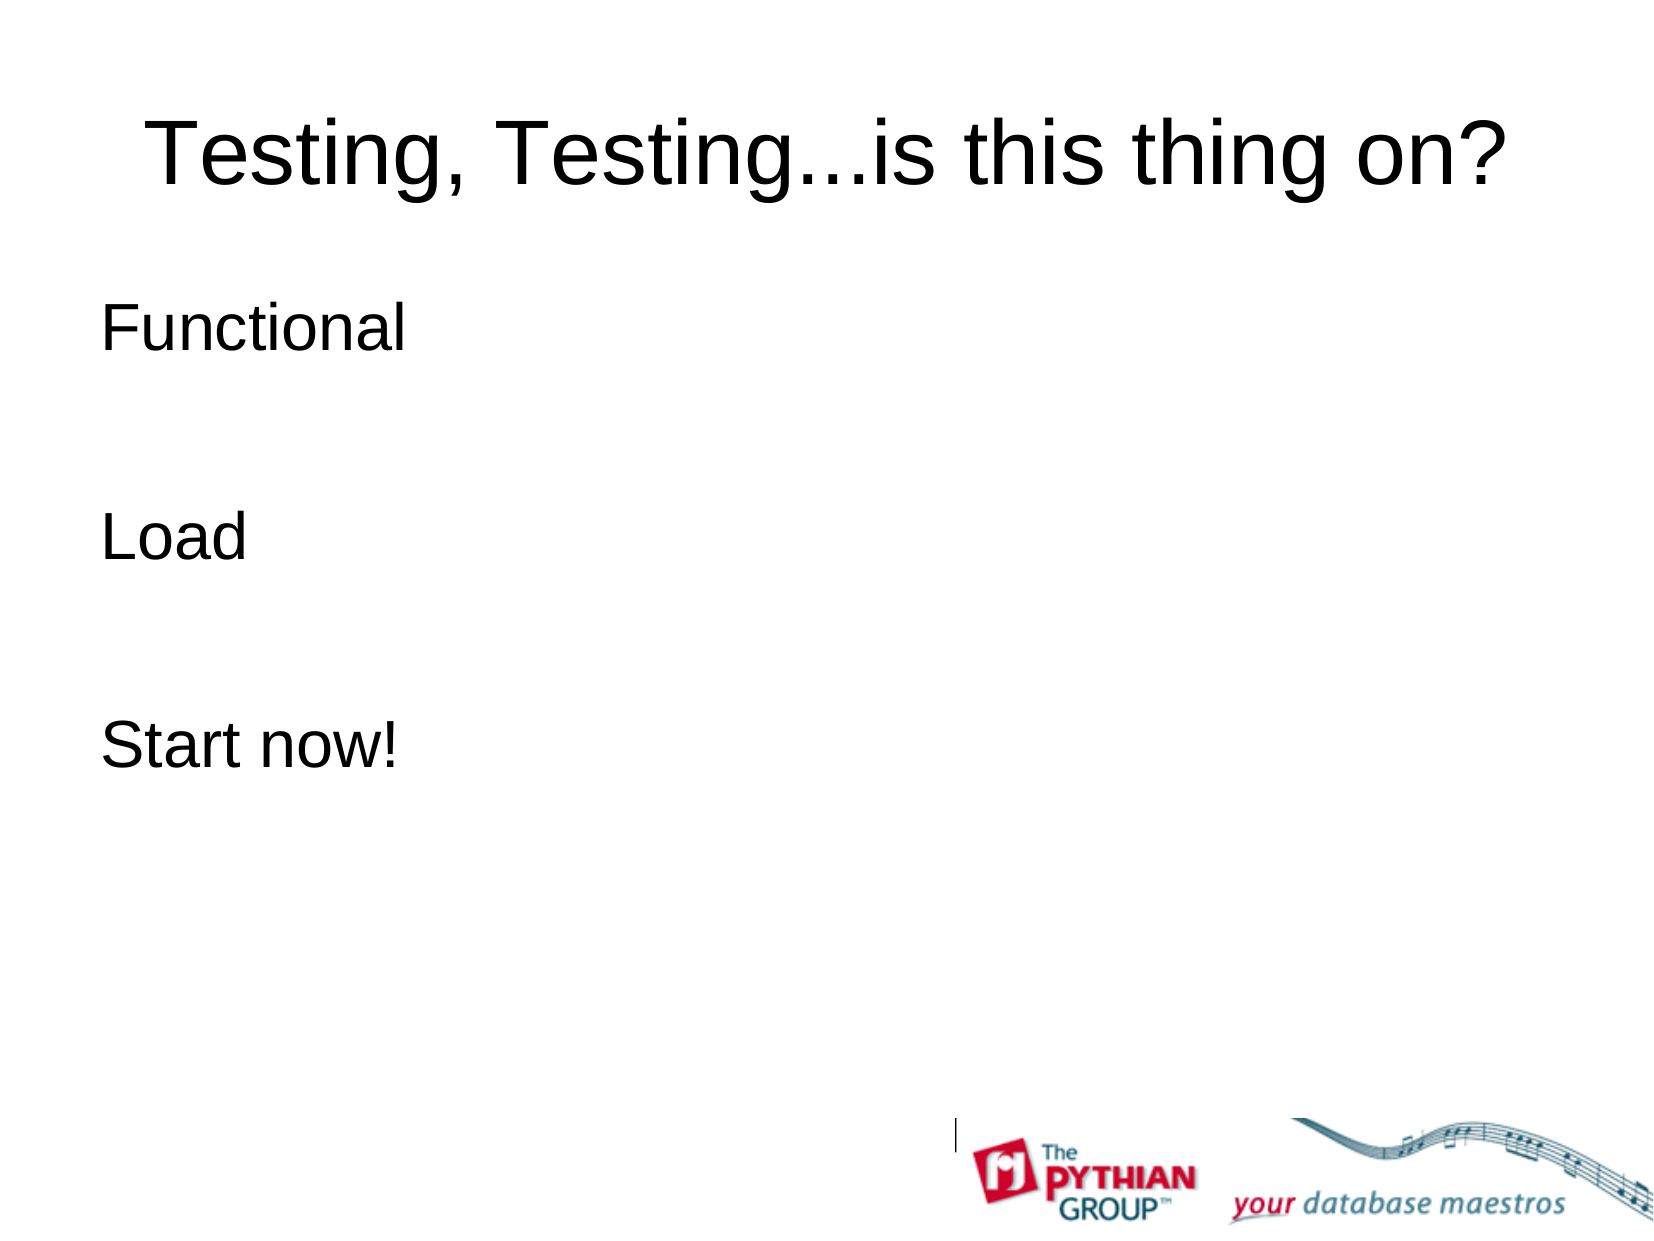

# Testing, Testing...is this thing on?
Functional
Load
Start now!